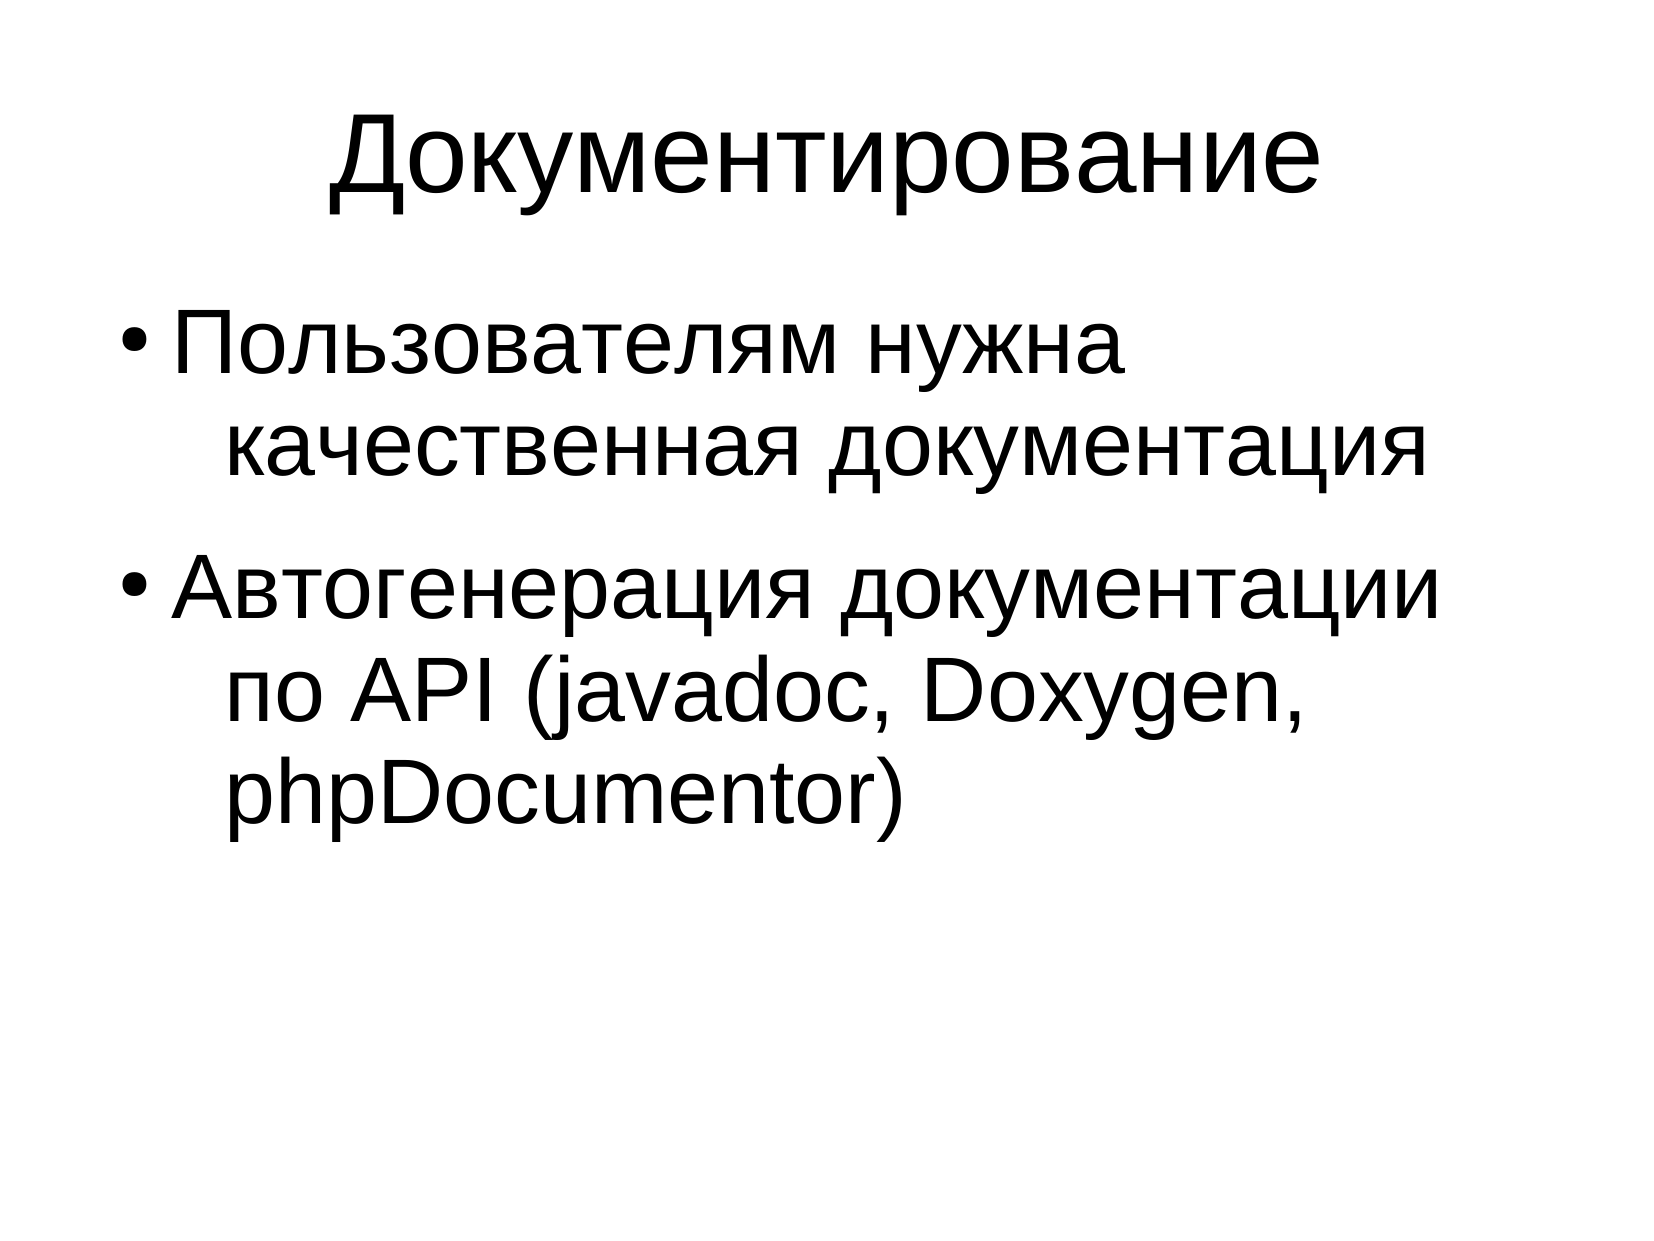

Документирование
# Пользователям нужна качественная документация
Автогенерация документации по API (javadoc, Doxygen, phpDocumentor)